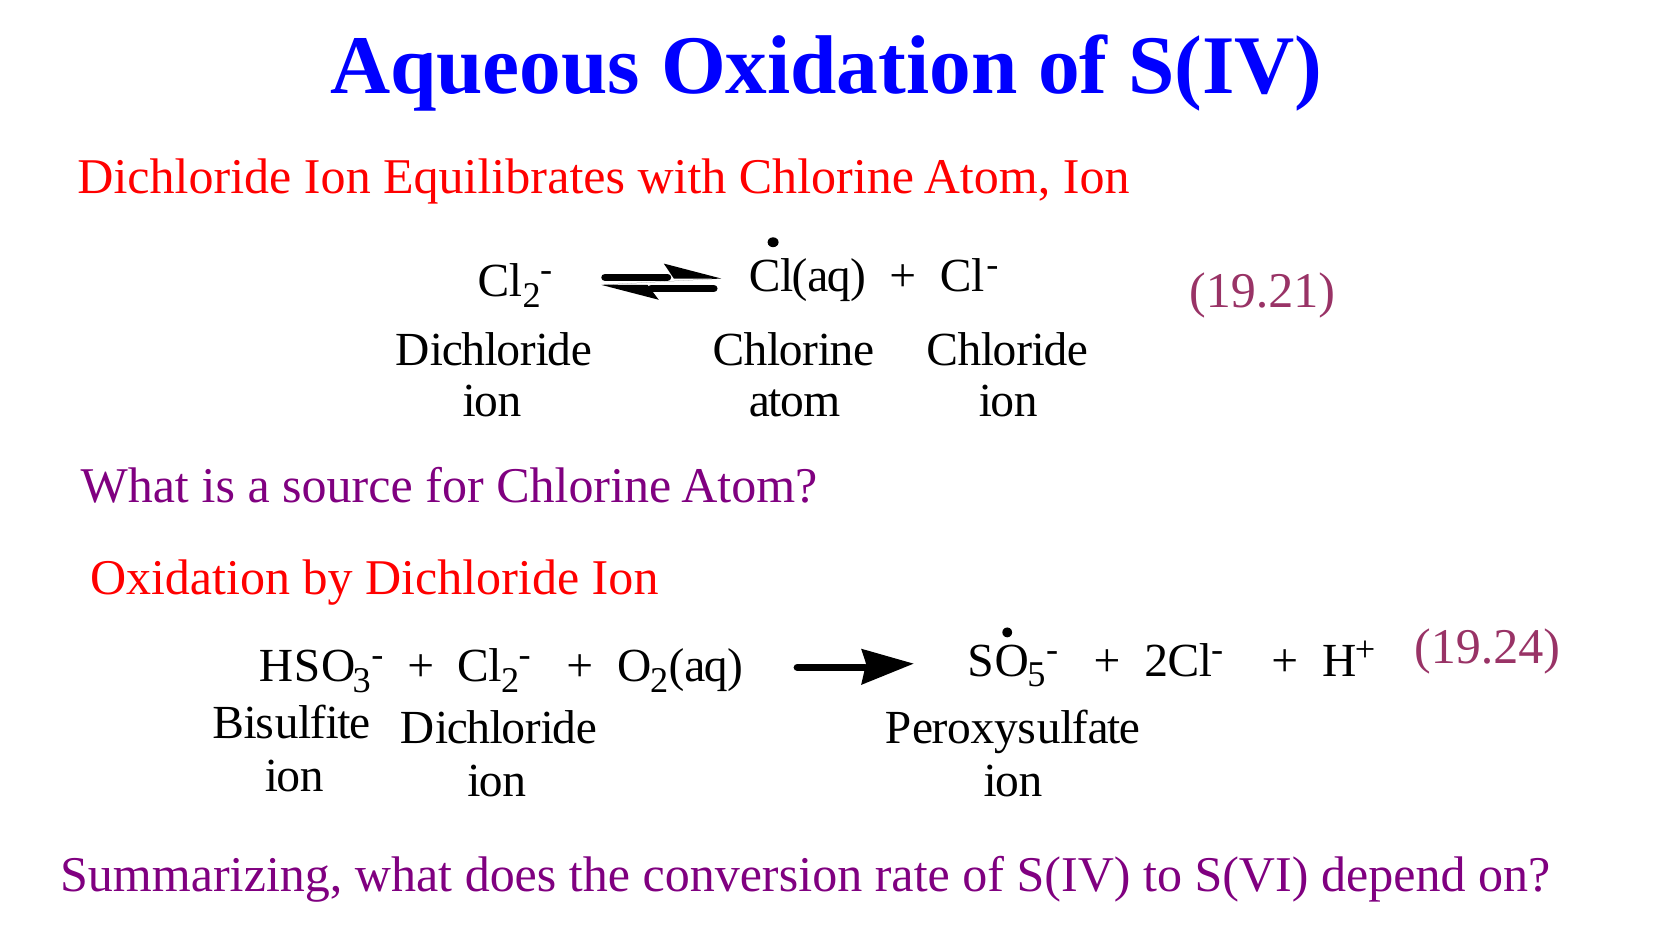

# Aqueous Oxidation of S(IV)
Dichloride Ion Equilibrates with Chlorine Atom, Ion
(19.21)
What is a source for Chlorine Atom?
Oxidation by Dichloride Ion
(19.24)
Summarizing, what does the conversion rate of S(IV) to S(VI) depend on?